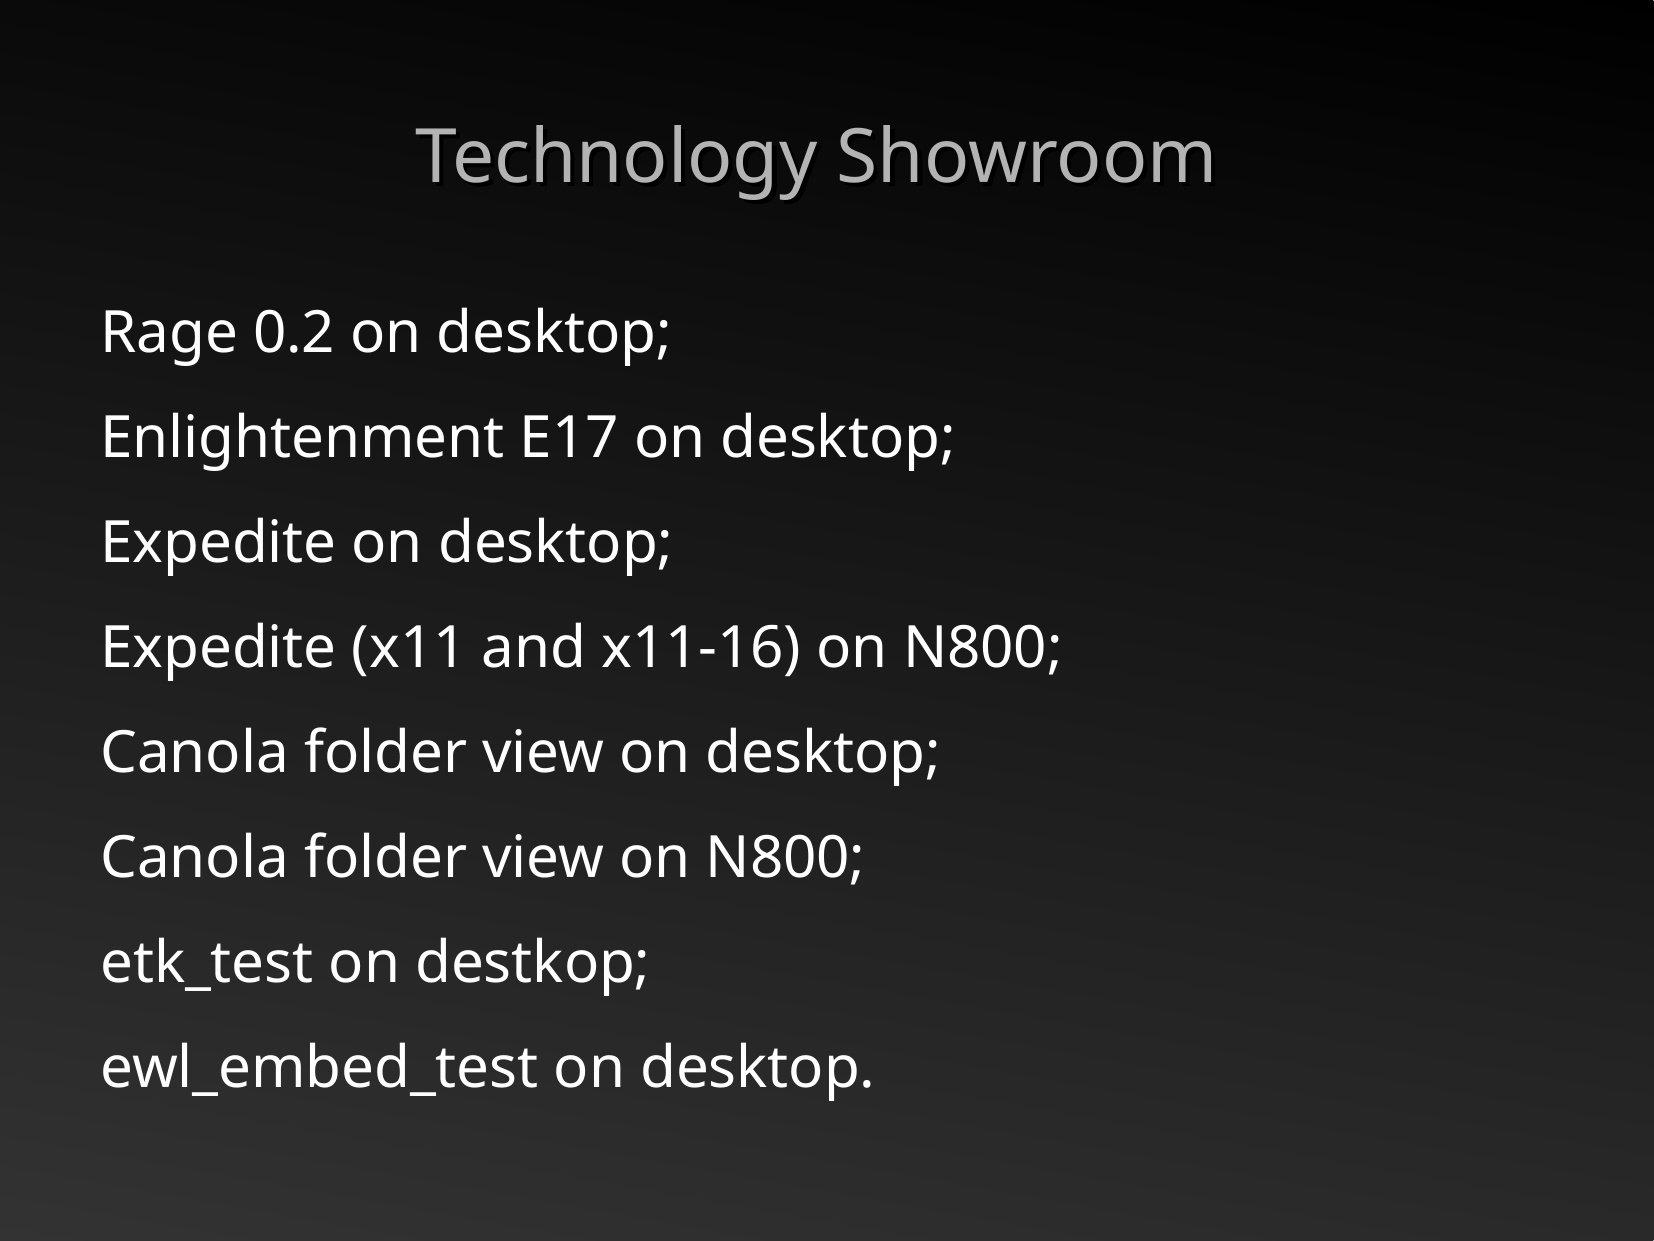

# Technology Showroom
Rage 0.2 on desktop;
Enlightenment E17 on desktop;
Expedite on desktop;
Expedite (x11 and x11-16) on N800;
Canola folder view on desktop;
Canola folder view on N800;
etk_test on destkop;
ewl_embed_test on desktop.